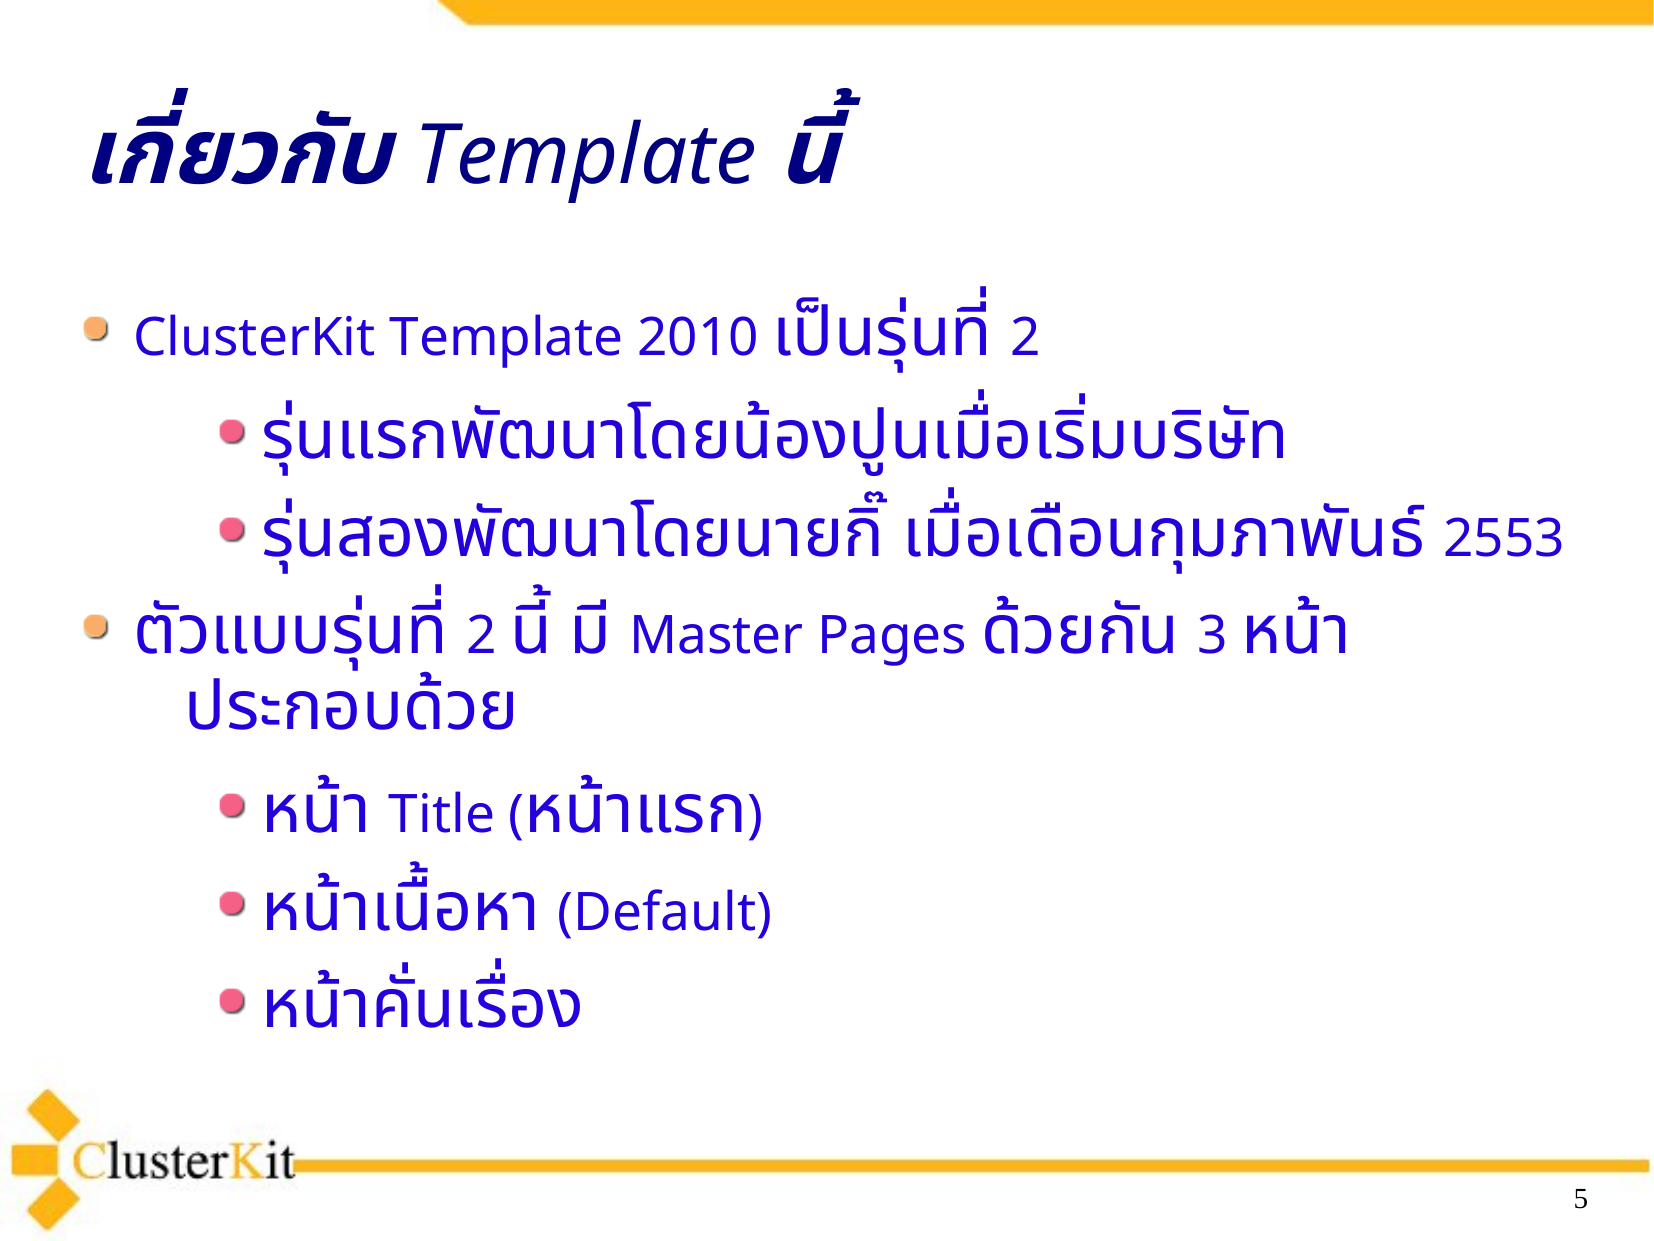

# เกี่ยวกับ Template นี้
ClusterKit Template 2010 เป็นรุ่นที่ 2
รุ่นแรกพัฒนาโดยน้องปูนเมื่อเริ่มบริษัท
รุ่นสองพัฒนาโดยนายกิ๊ เมื่อเดือนกุมภาพันธ์ 2553
ตัวแบบรุ่นที่ 2 นี้ มี Master Pages ด้วยกัน 3 หน้า ประกอบด้วย
หน้า Title (หน้าแรก)
หน้าเนื้อหา (Default)
หน้าคั่นเรื่อง
5